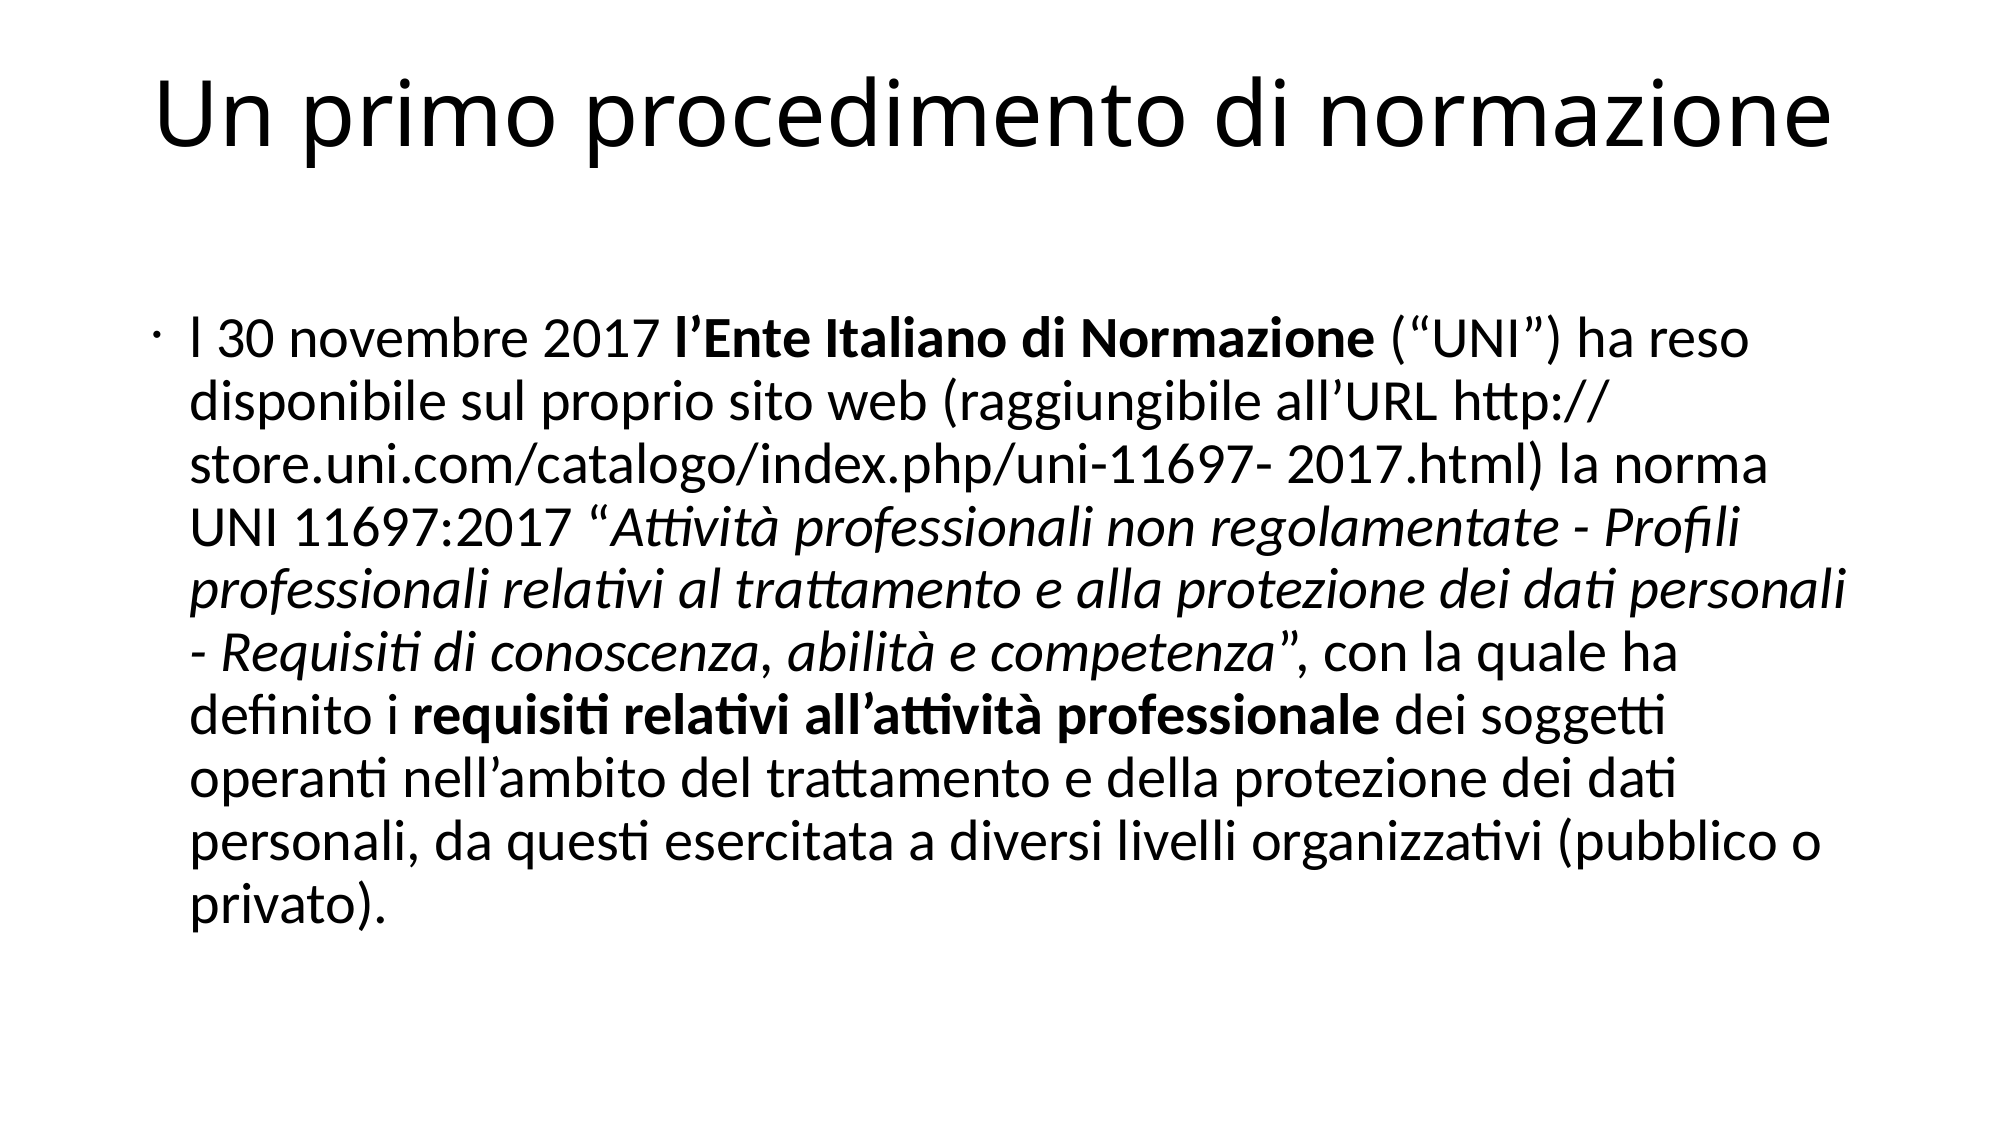

# Un primo procedimento di normazione
l 30 novembre 2017 l’Ente Italiano di Normazione (“UNI”) ha reso disponibile sul proprio sito web (raggiungibile all’URL http://store.uni.com/catalogo/index.php/uni-11697- 2017.html) la norma UNI 11697:2017 “Attività professionali non regolamentate - Profili professionali relativi al trattamento e alla protezione dei dati personali - Requisiti di conoscenza, abilità e competenza”, con la quale ha definito i requisiti relativi all’attività professionale dei soggetti operanti nell’ambito del trattamento e della protezione dei dati personali, da questi esercitata a diversi livelli organizzativi (pubblico o privato).